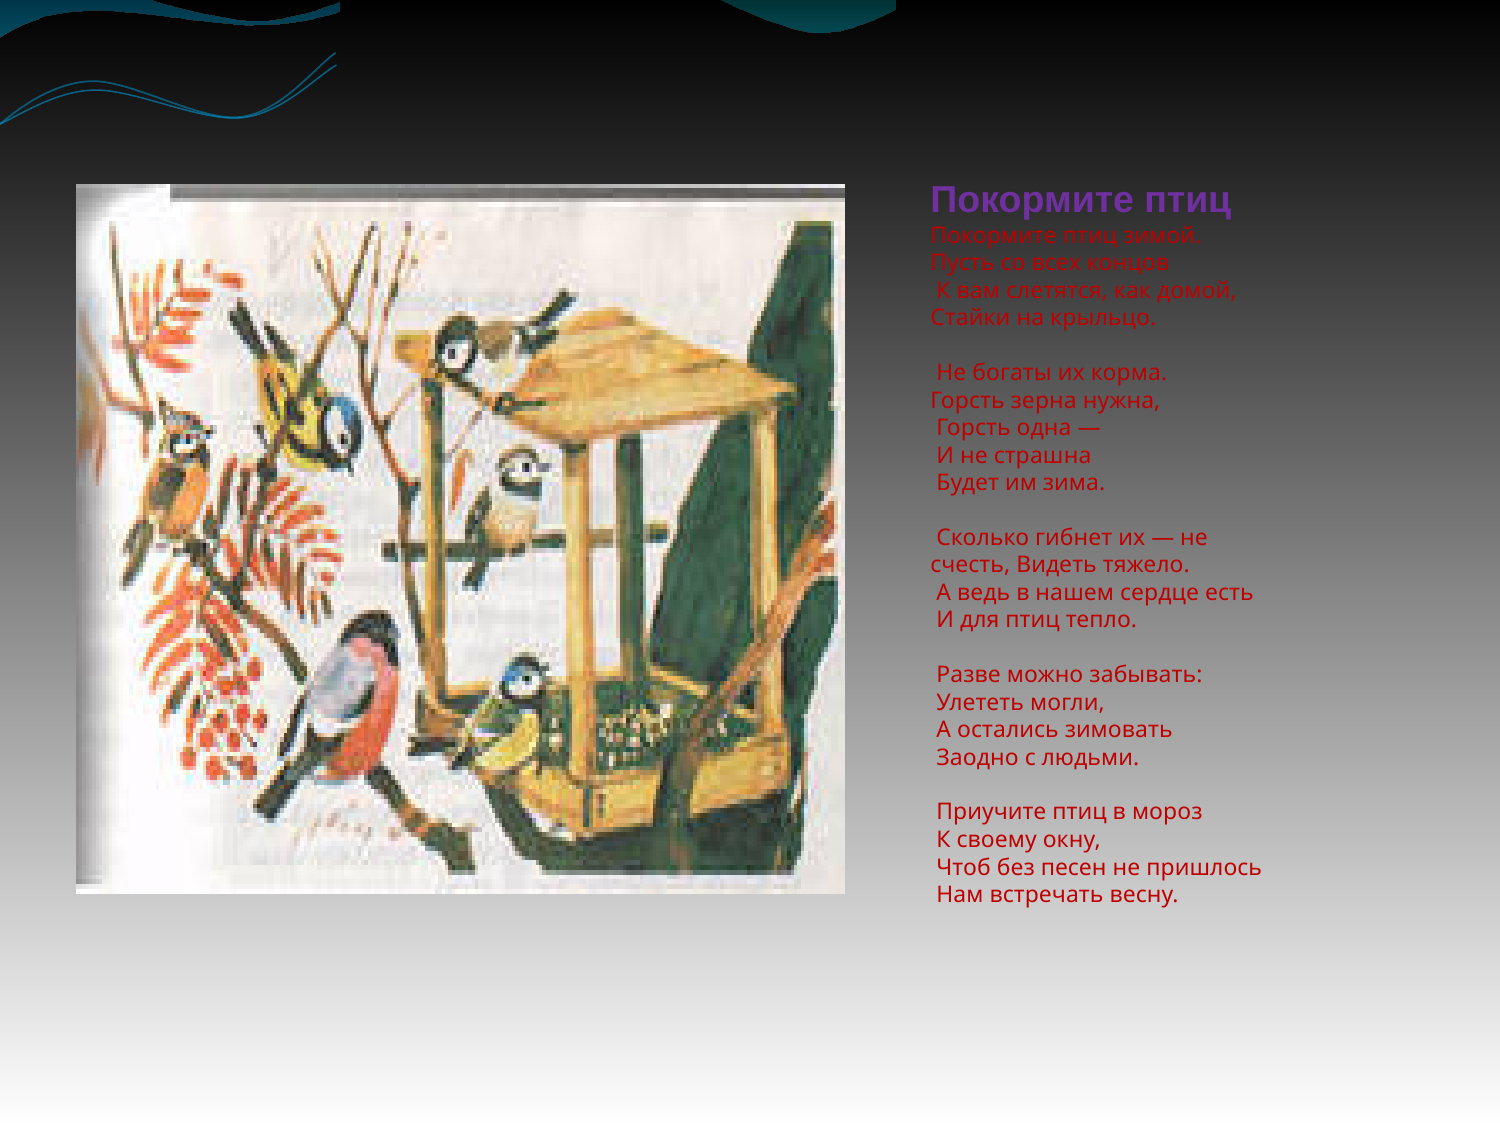

Покормите птиц
Покормите птиц зимой.
Пусть со всех концов
 К вам слетятся, как домой, Стайки на крыльцо.
 Не богаты их корма.
Горсть зерна нужна,
 Горсть одна —
 И не страшна
 Будет им зима.
 Сколько гибнет их — не счесть, Видеть тяжело.
 А ведь в нашем сердце есть
 И для птиц тепло.
 Разве можно забывать:
 Улететь могли,
 А остались зимовать
 Заодно с людьми.
 Приучите птиц в мороз
 К своему окну,
 Чтоб без песен не пришлось
 Нам встречать весну.